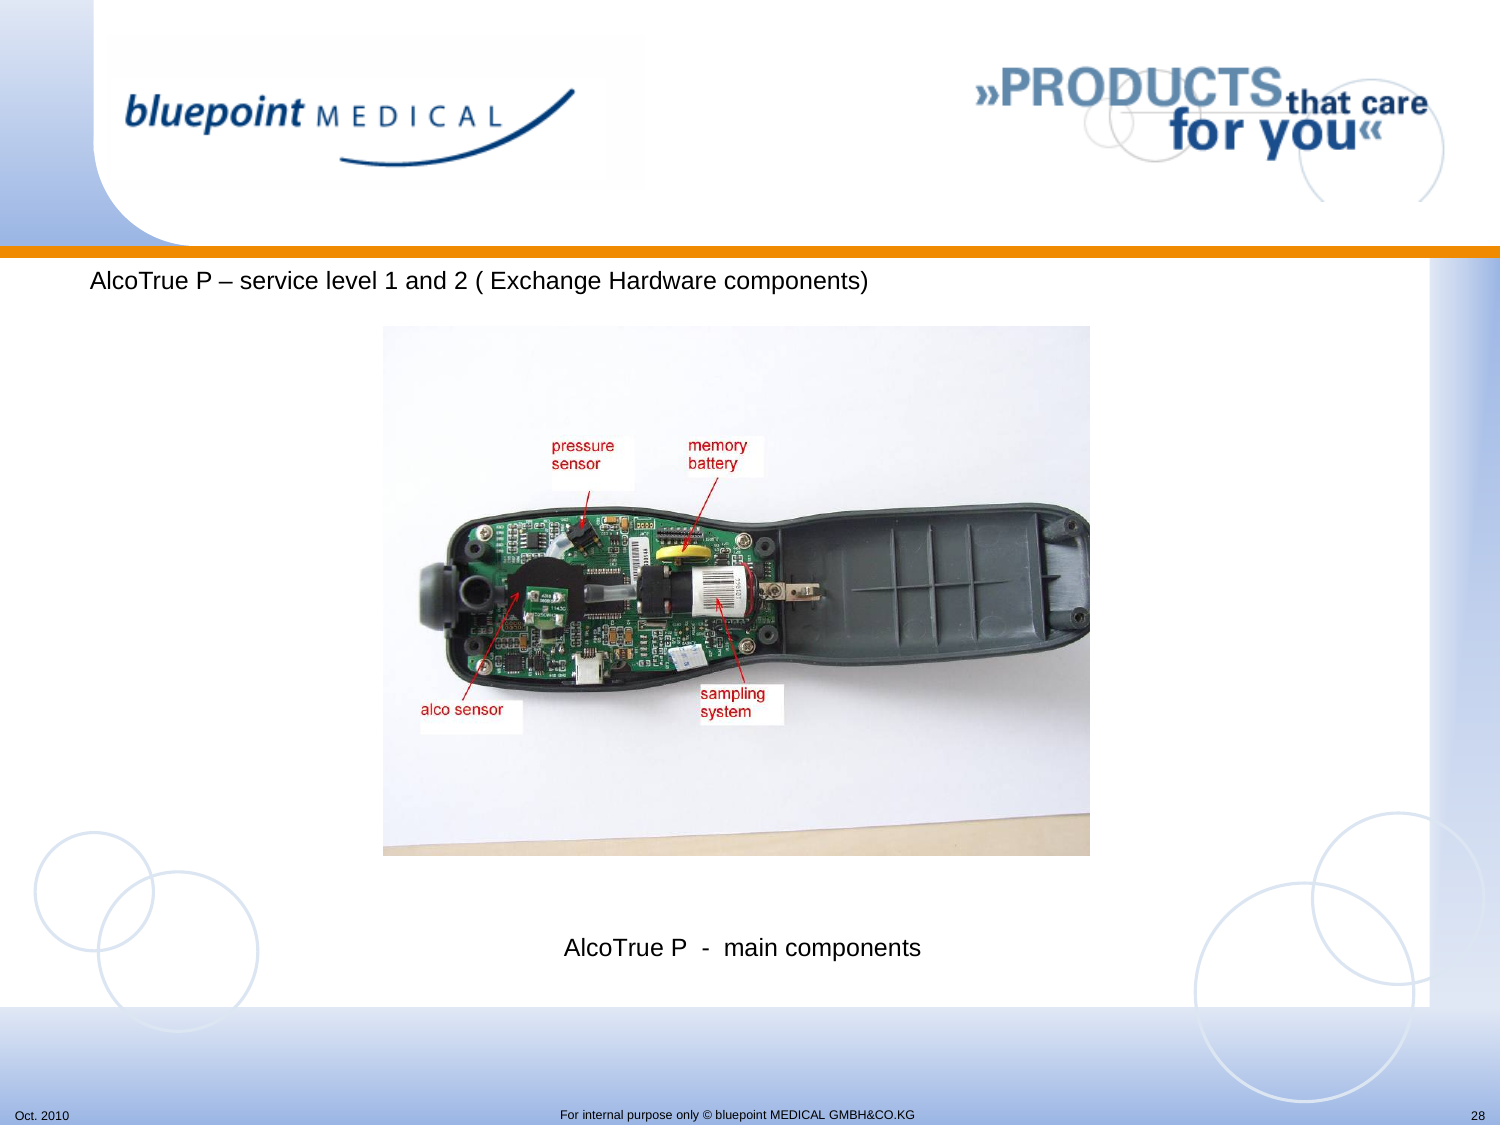

# AlcoTrue P – service level 1 and 2 ( Exchange Hardware components)
AlcoTrue P - main components